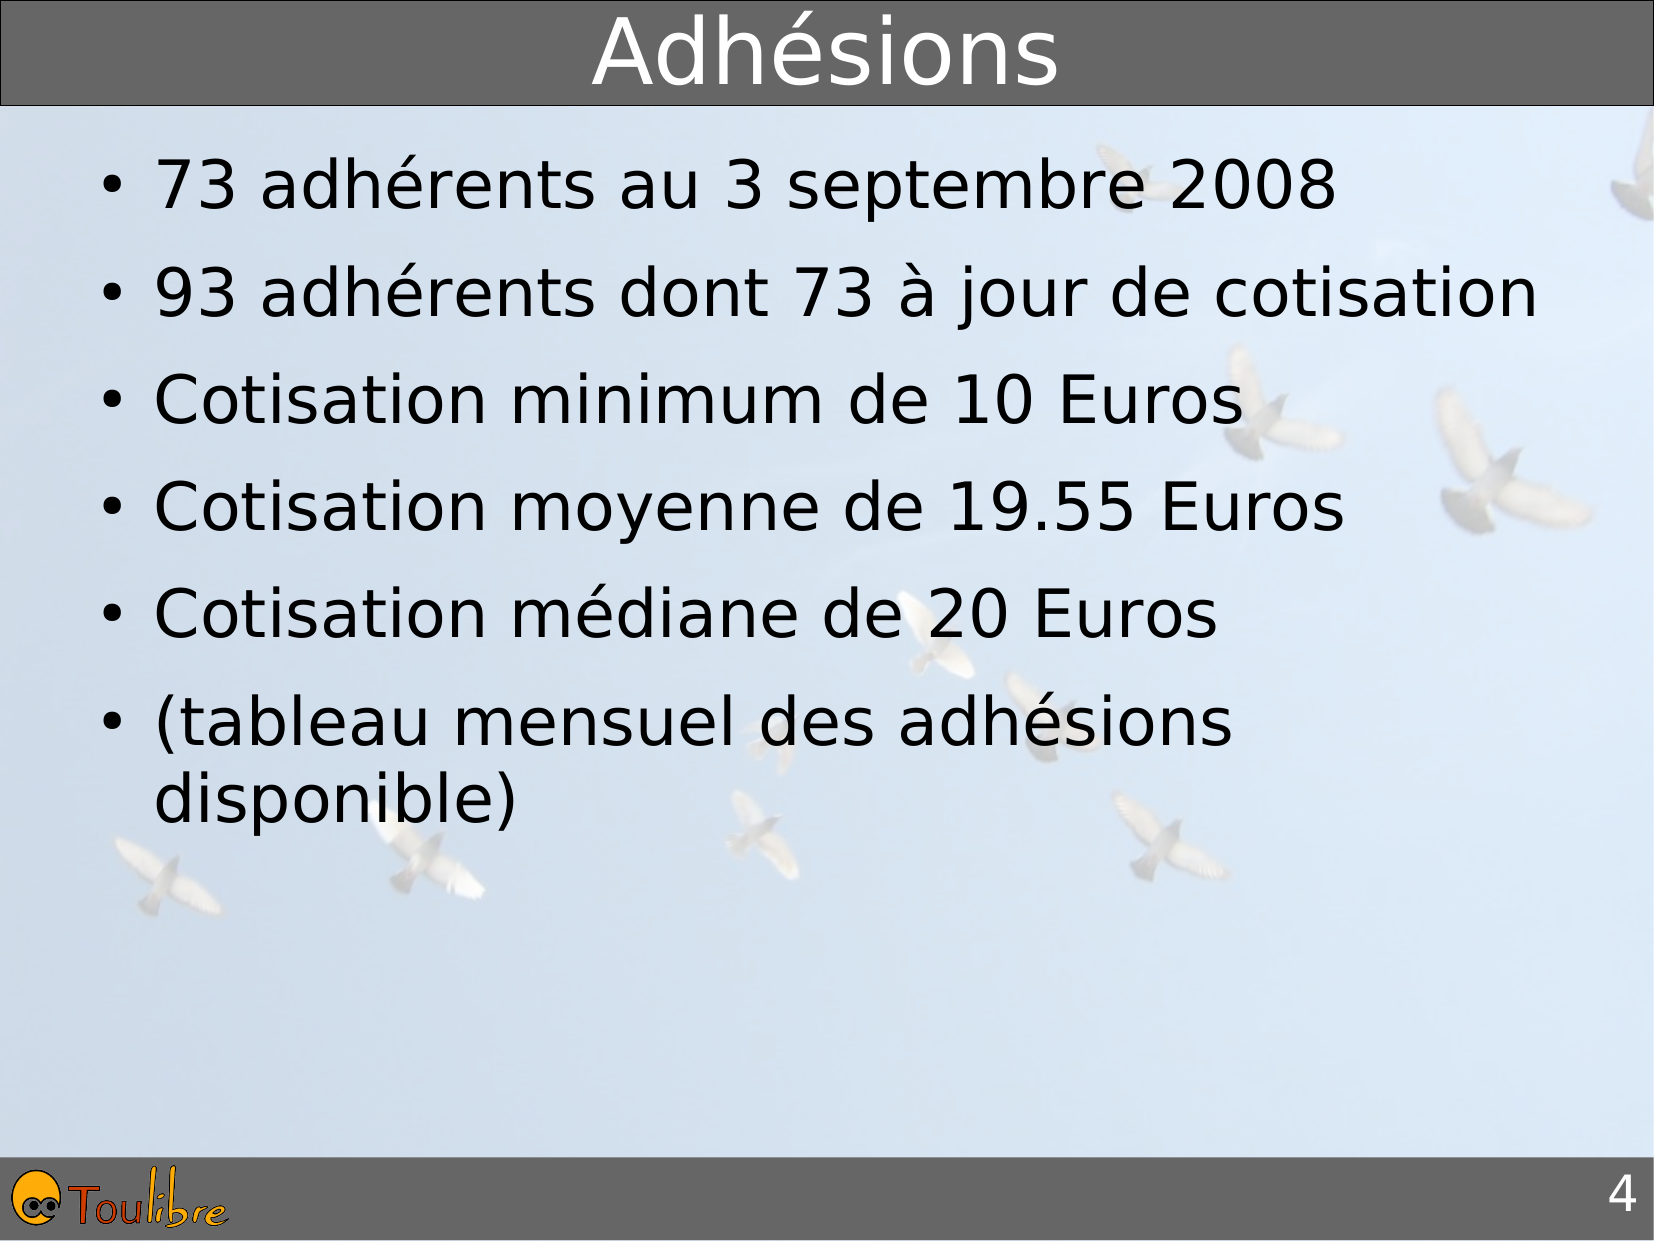

# Adhésions
73 adhérents au 3 septembre 2008
93 adhérents dont 73 à jour de cotisation
Cotisation minimum de 10 Euros
Cotisation moyenne de 19.55 Euros
Cotisation médiane de 20 Euros
(tableau mensuel des adhésions disponible)